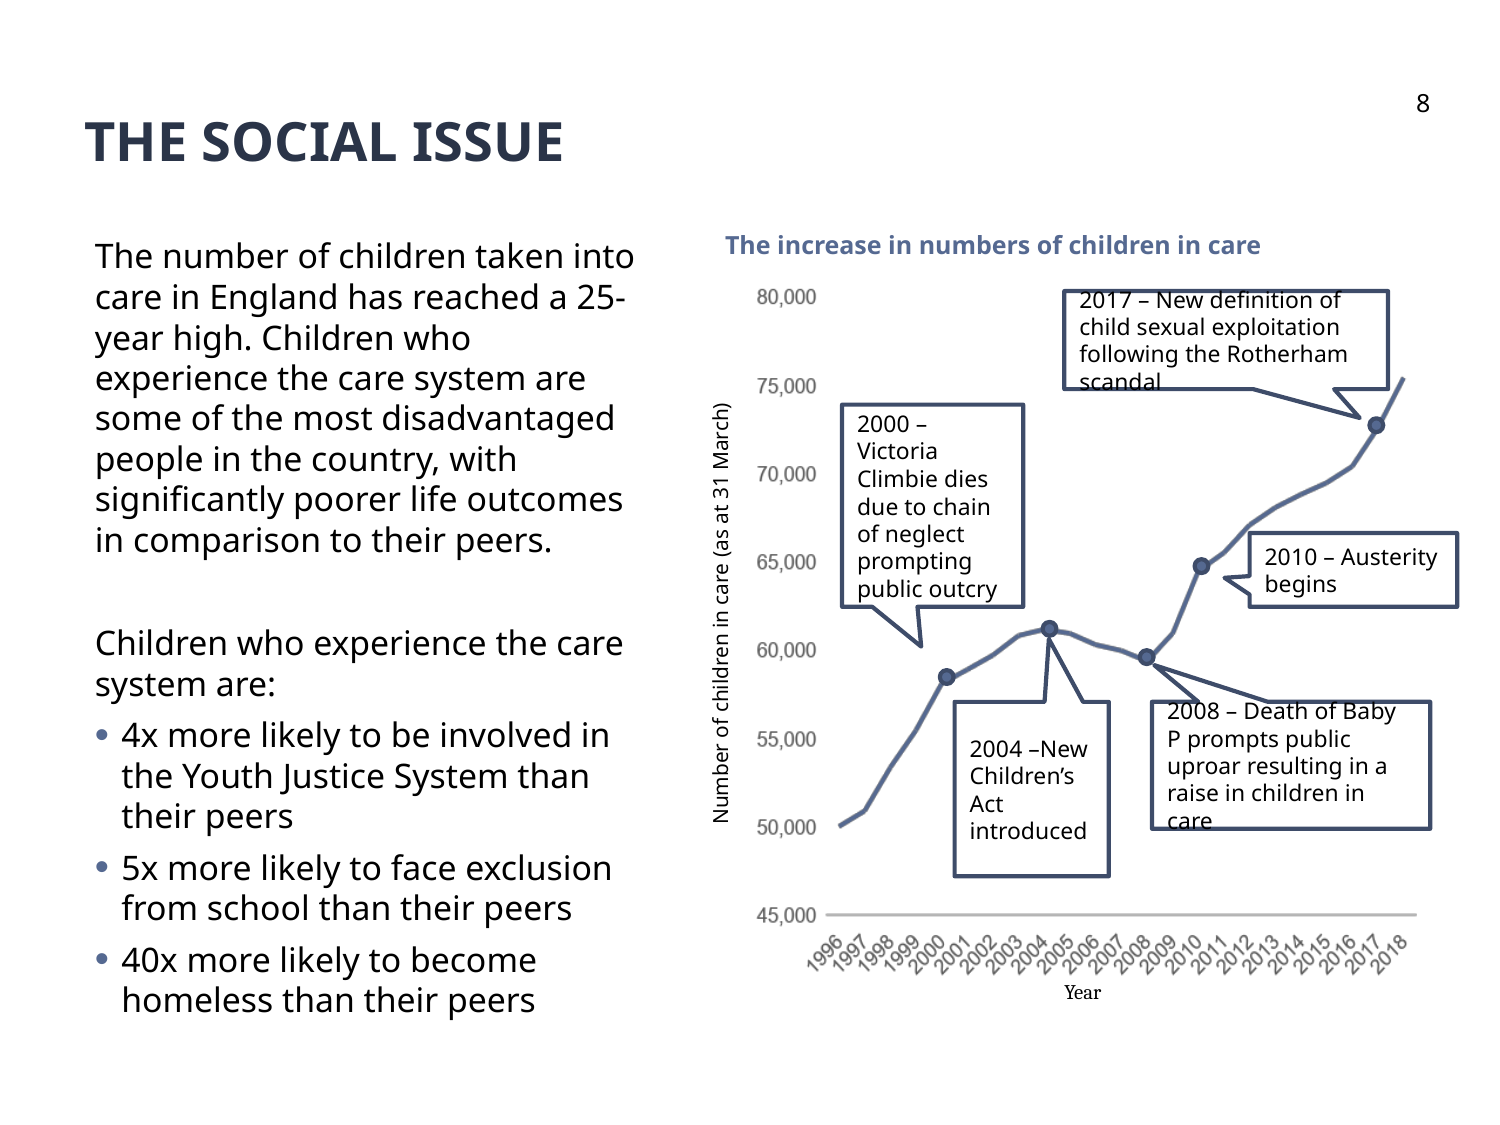

THE SOCIAL ISSUE
The increase in numbers of children in care
# The number of children taken into care in England has reached a 25-year high. Children who experience the care system are some of the most disadvantaged people in the country, with significantly poorer life outcomes in comparison to their peers.
Children who experience the care system are:
4x more likely to be involved in the Youth Justice System than their peers
5x more likely to face exclusion from school than their peers
40x more likely to become homeless than their peers
2017 – New definition of child sexual exploitation following the Rotherham scandal
2000 – Victoria Climbie dies due to chain of neglect prompting public outcry
2010 – Austerity begins
Number of children in care (as at 31 March)
2004 –New Children’s Act introduced
2008 – Death of Baby P prompts public uproar resulting in a raise in children in care
Year